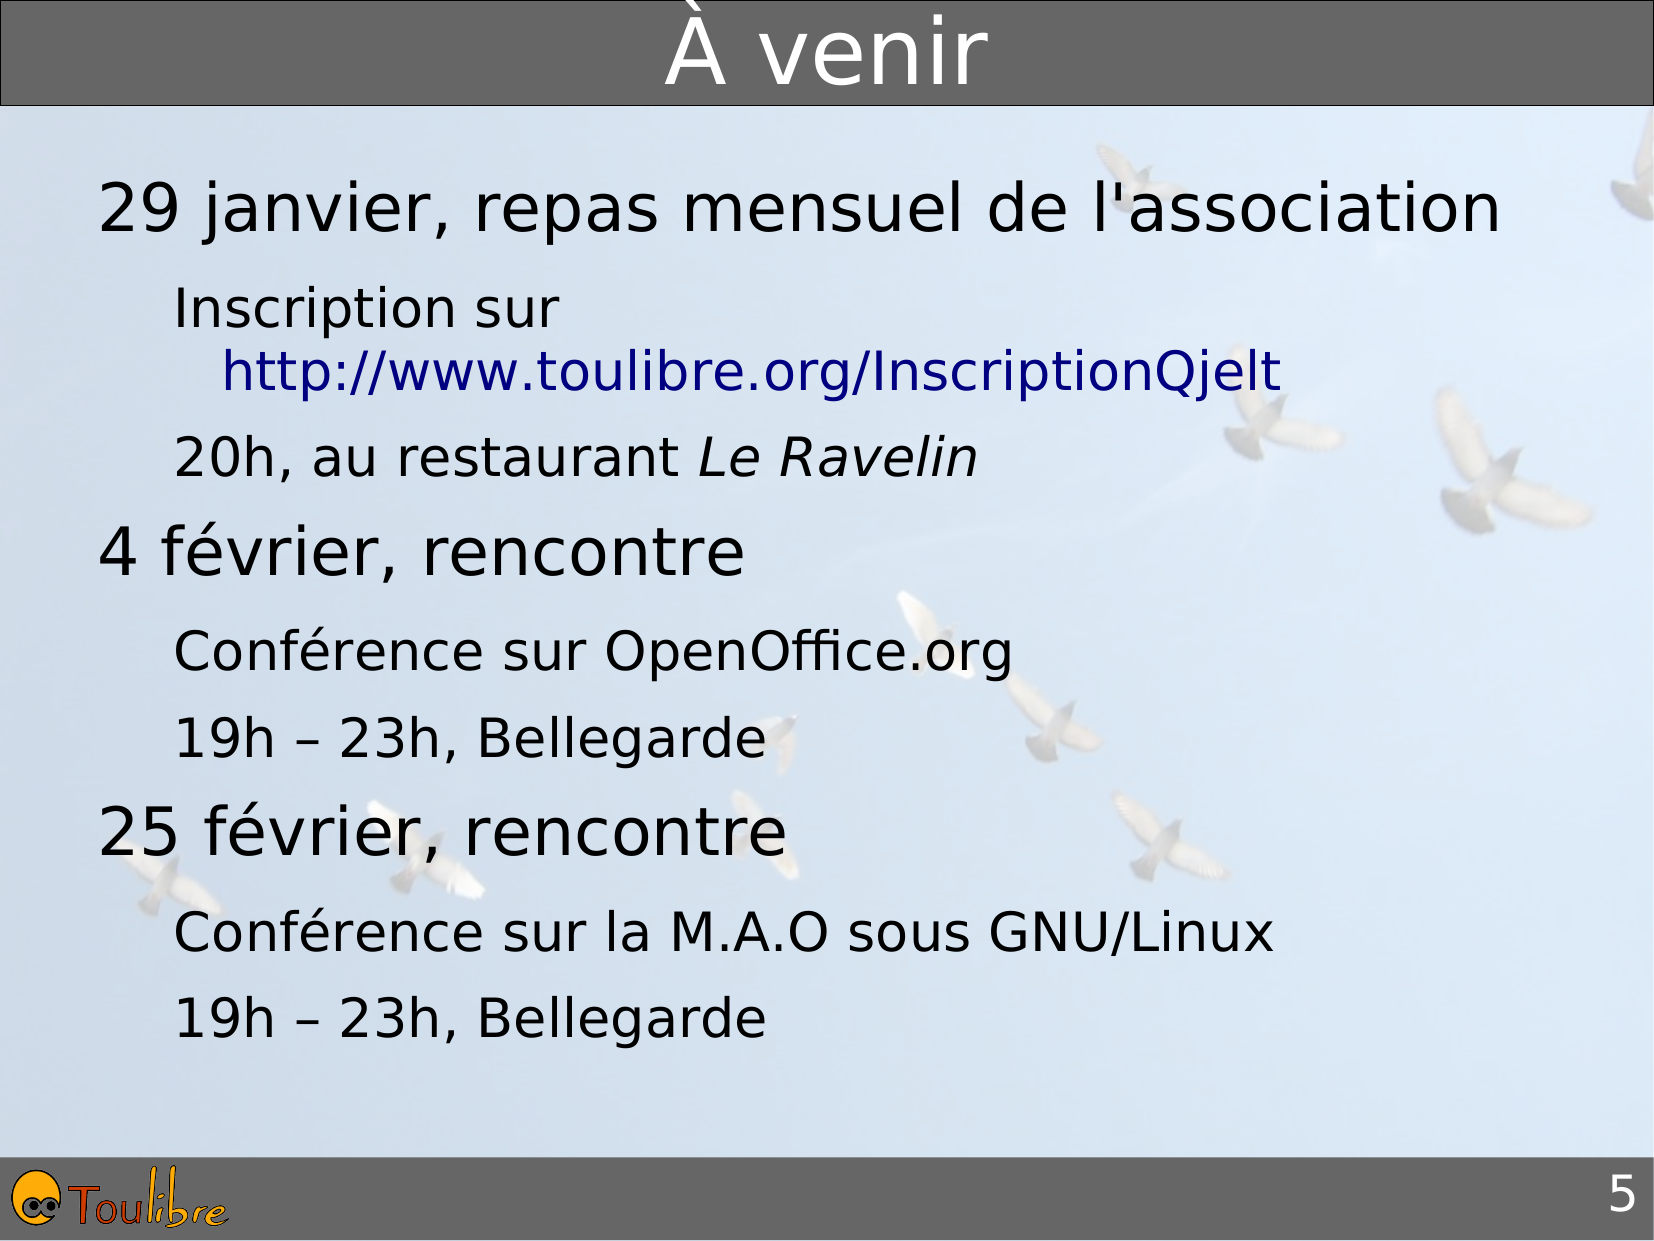

# À venir
29 janvier, repas mensuel de l'association
Inscription sur http://www.toulibre.org/InscriptionQjelt
20h, au restaurant Le Ravelin
4 février, rencontre
Conférence sur OpenOffice.org
19h – 23h, Bellegarde
25 février, rencontre
Conférence sur la M.A.O sous GNU/Linux
19h – 23h, Bellegarde